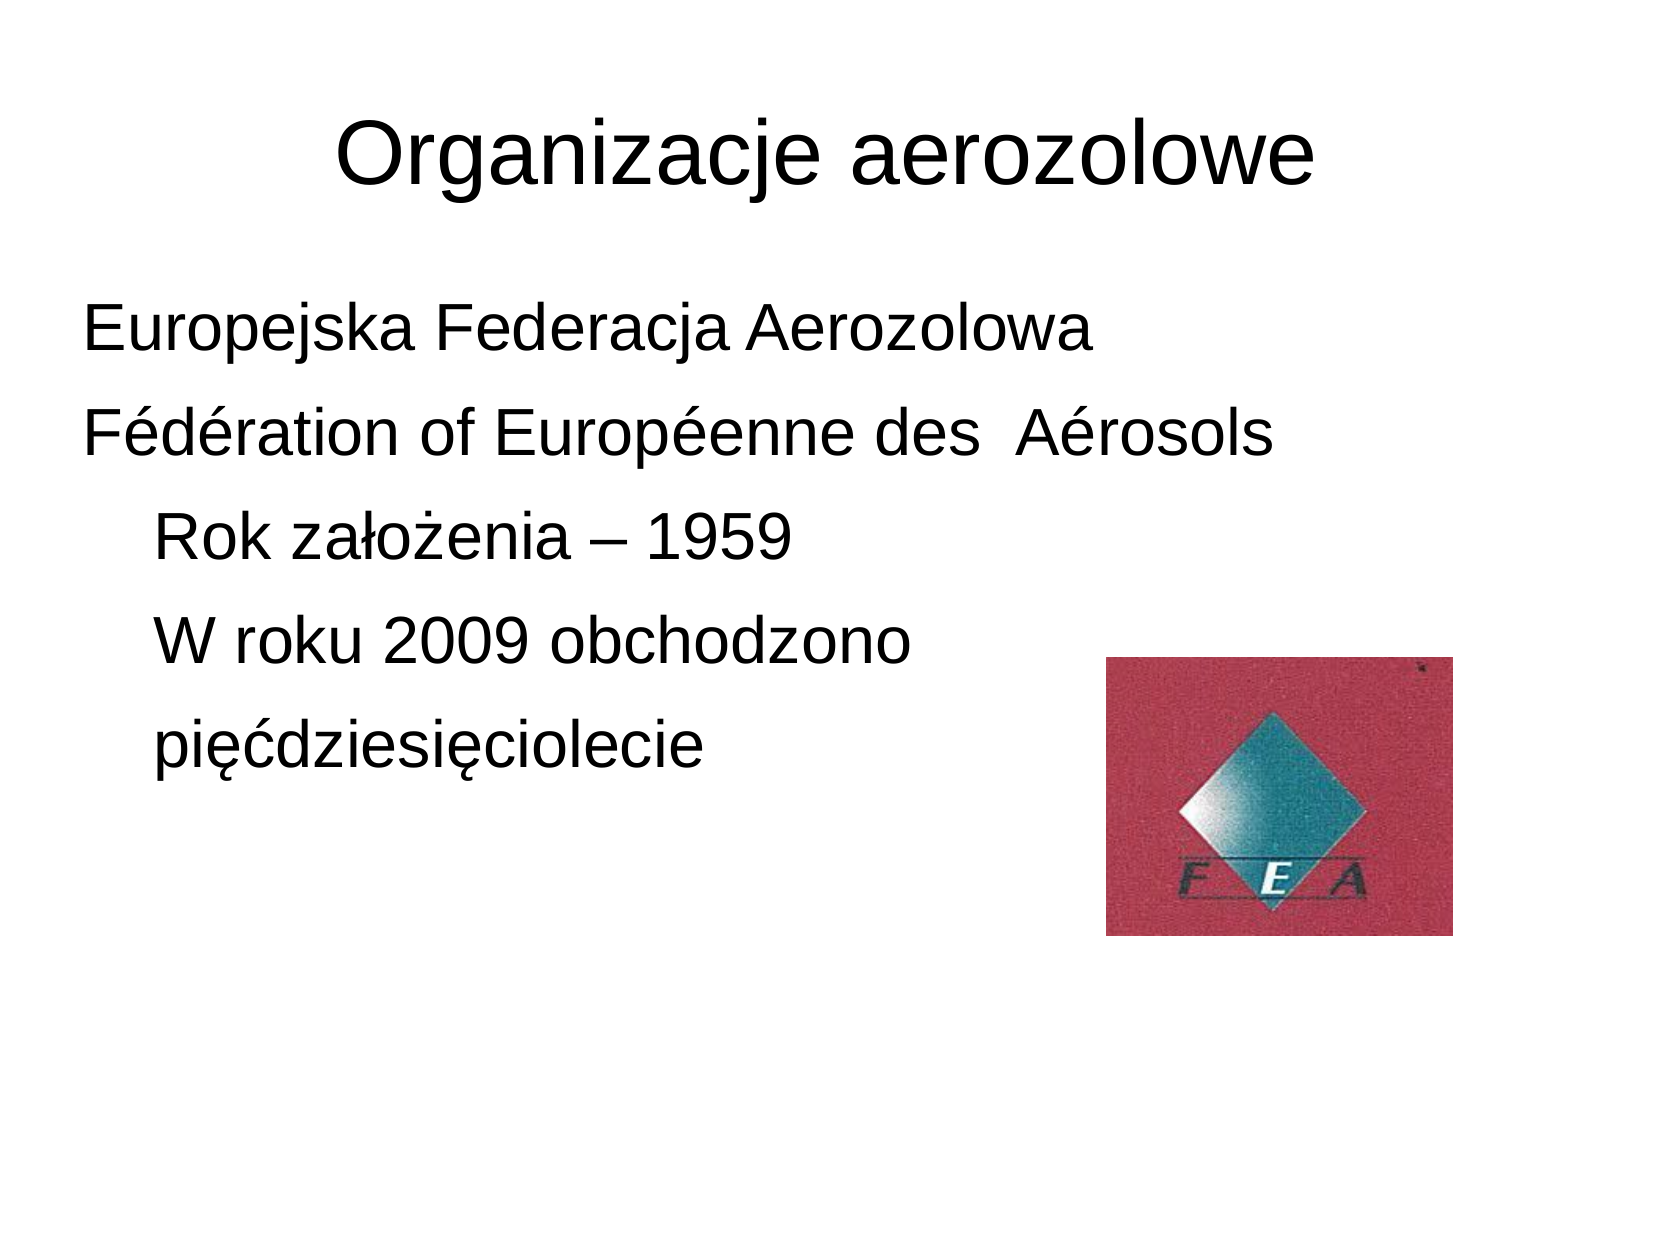

# Organizacje aerozolowe
Europejska Federacja Aerozolowa
Fédération of Européenne des Aérosols
Rok założenia – 1959
W roku 2009 obchodzono
pięćdziesięciolecie